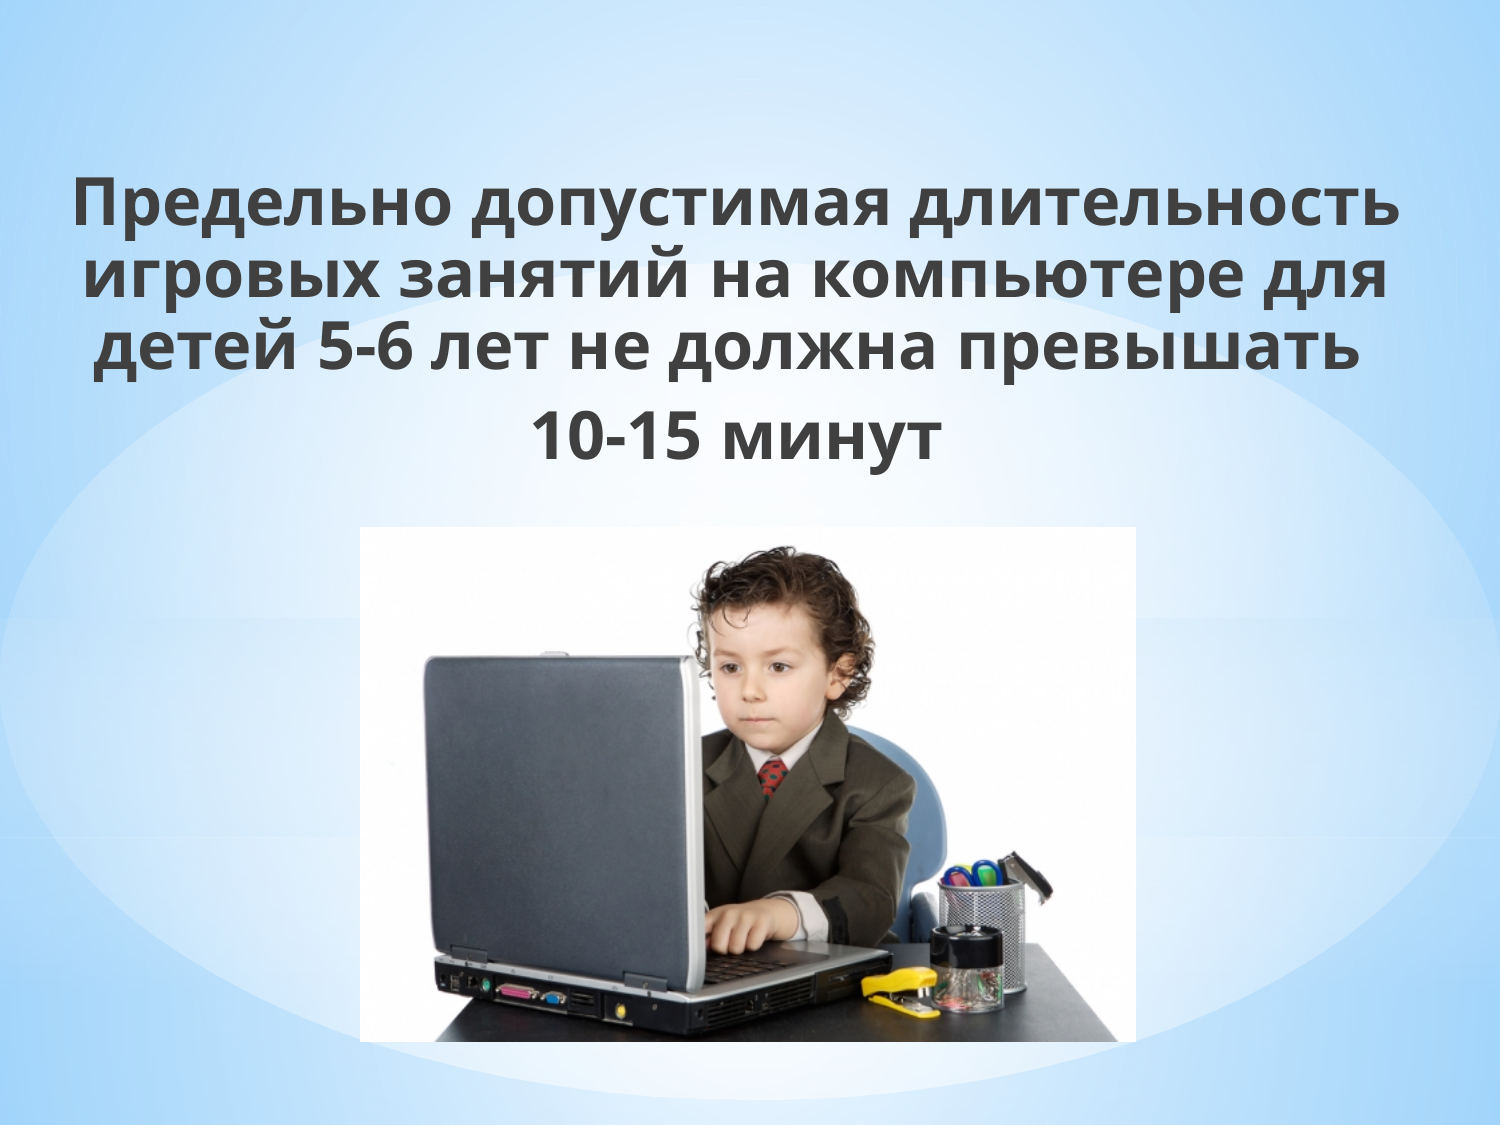

# Предельно допустимая длительность игровых занятий на компьютере для детей 5-6 лет не должна превышать
10-15 минут